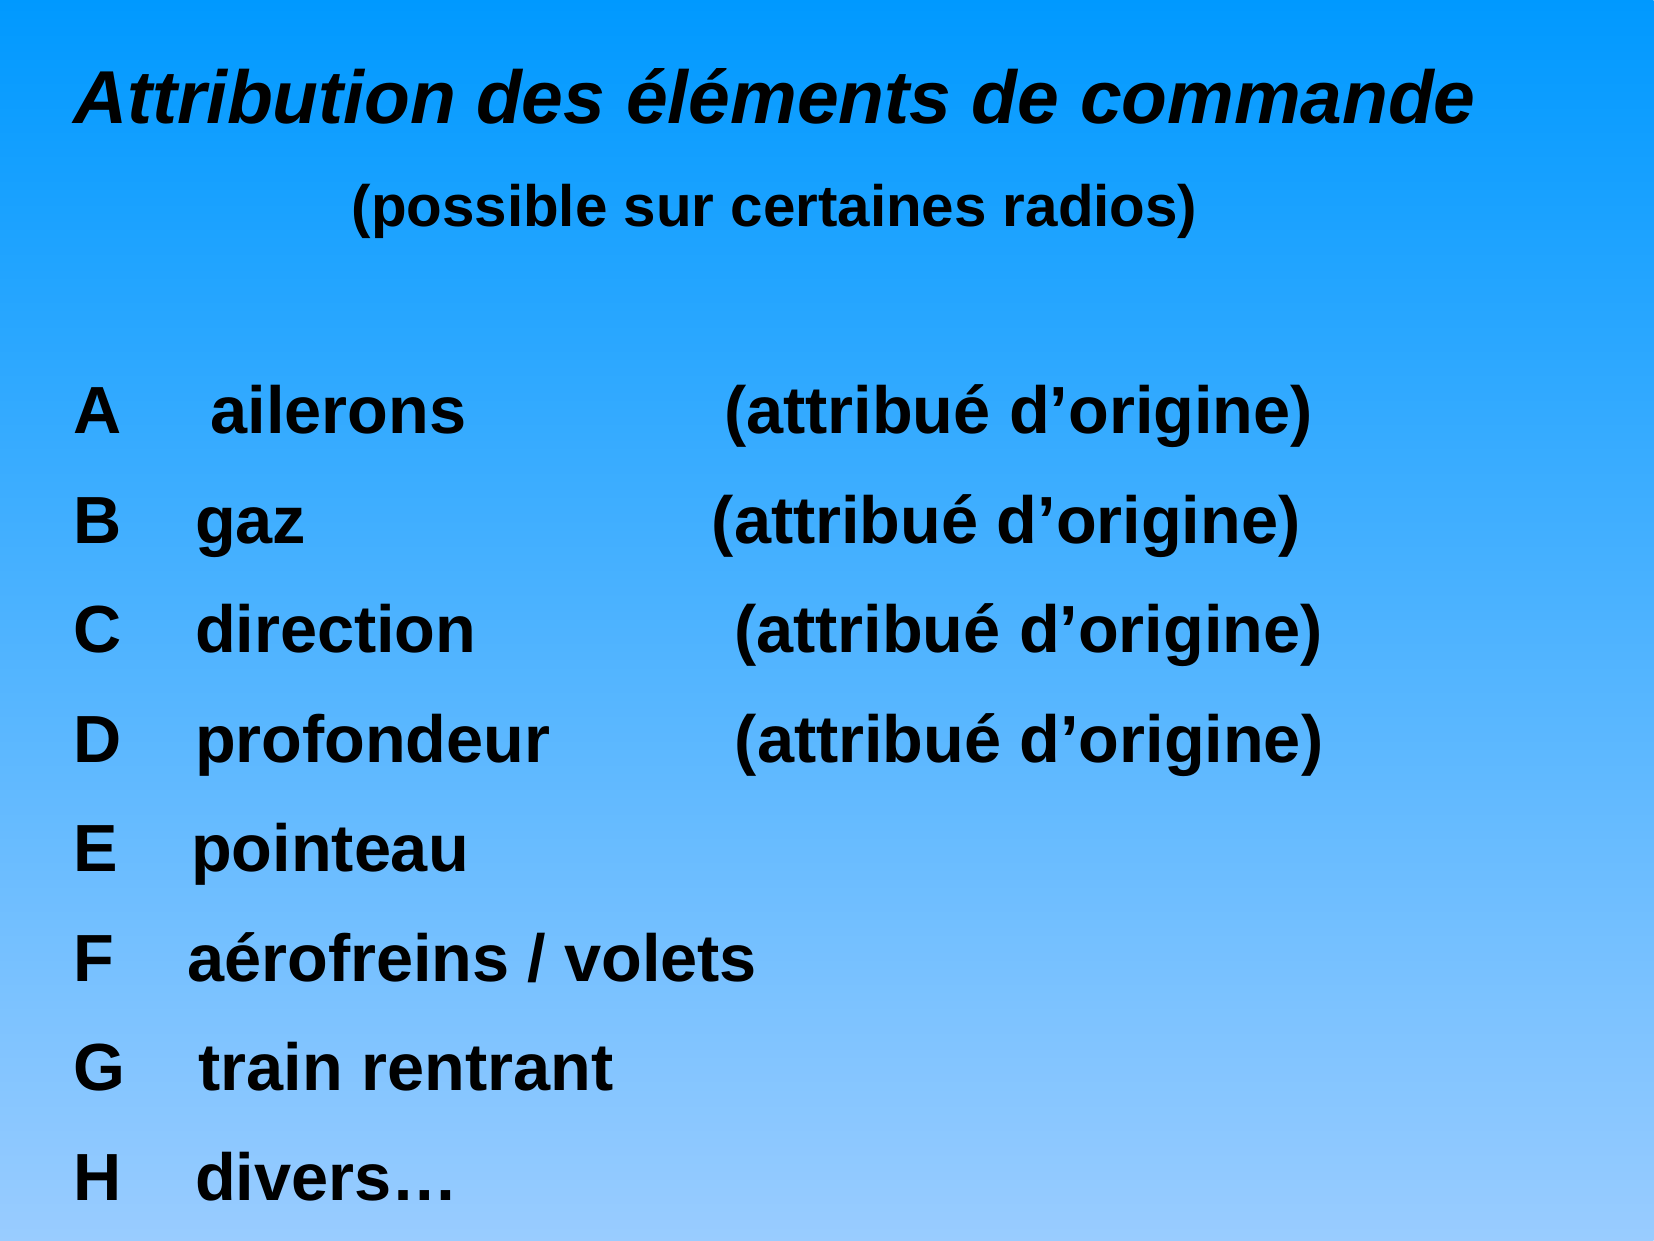

Attribution des éléments de commande
(possible sur certaines radios)
A ailerons (attribué d’origine)
B gaz (attribué d’origine)
C direction (attribué d’origine)
D profondeur (attribué d’origine)
E pointeau
F aérofreins / volets
G train rentrant
H divers…